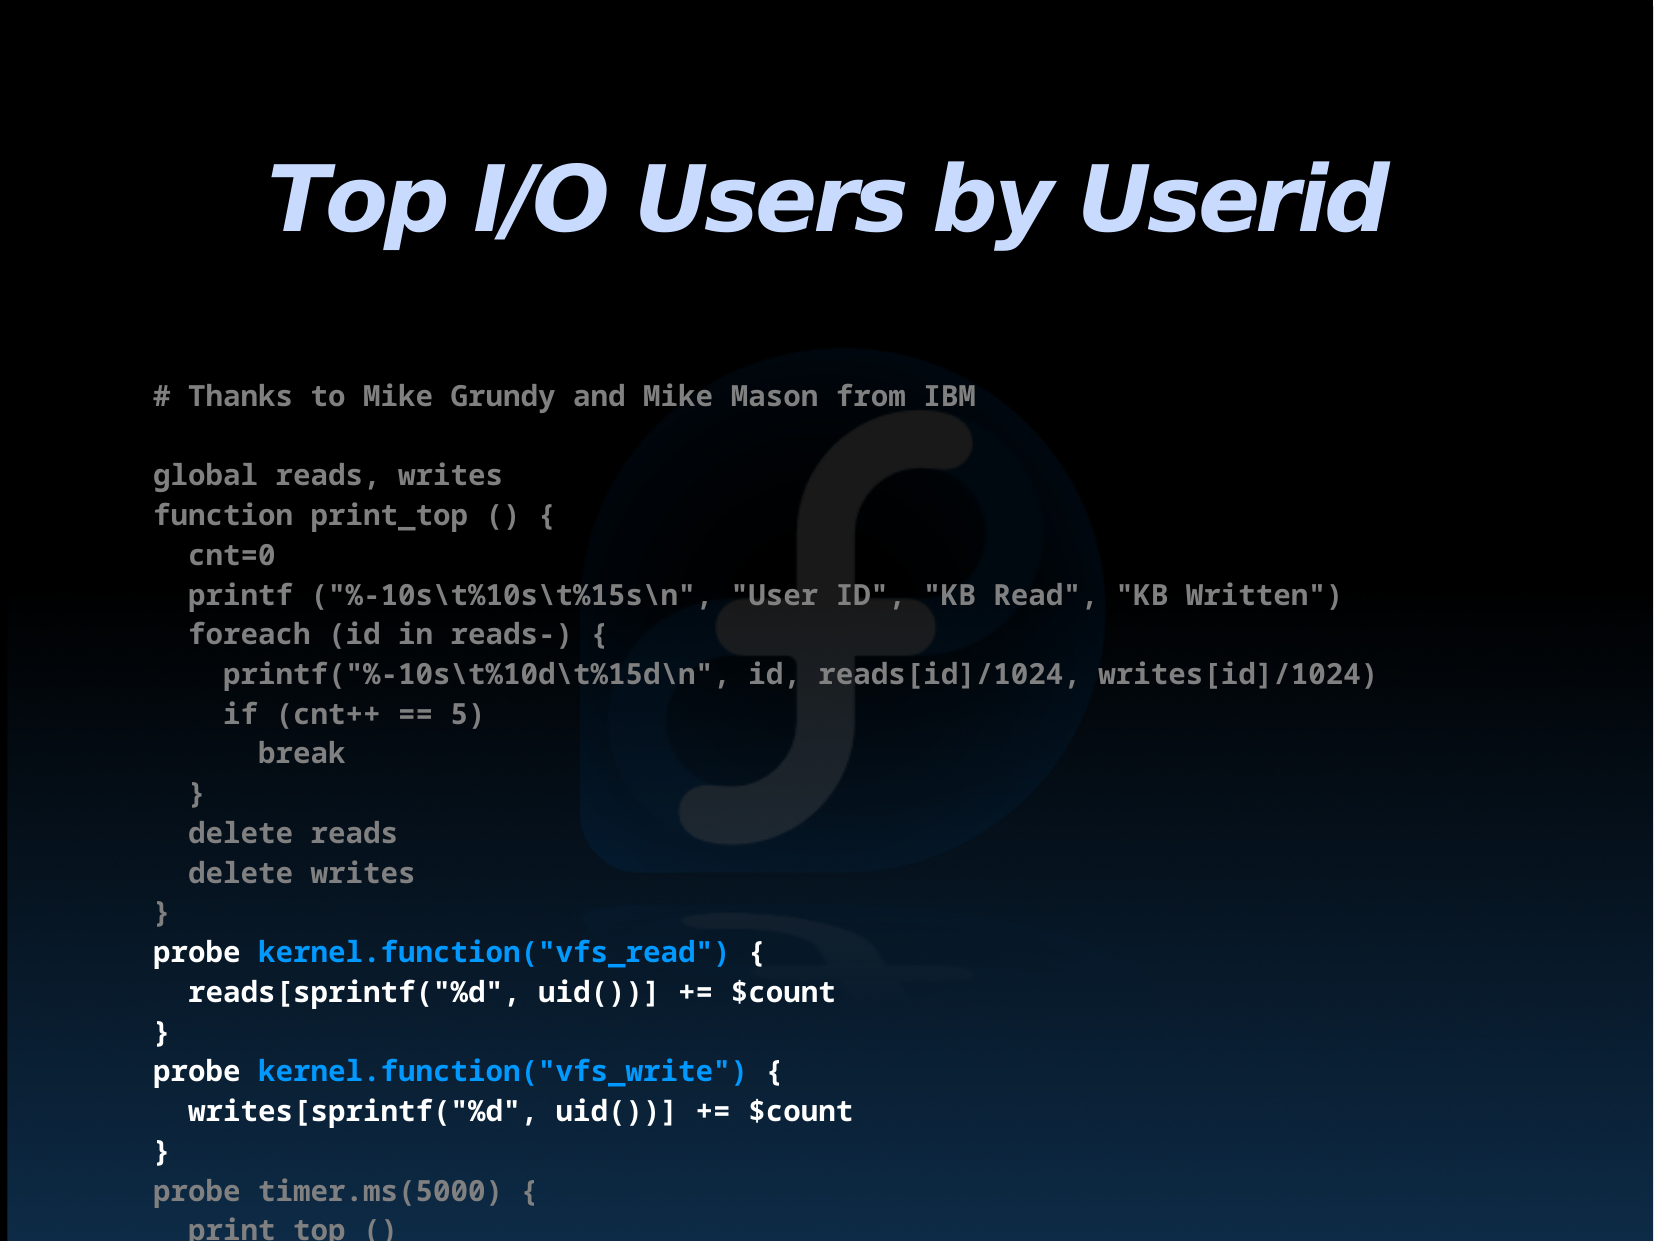

# Top I/O Users by Userid
# Thanks to Mike Grundy and Mike Mason from IBM global reads, writes function print_top () { cnt=0 printf ("%-10s\t%10s\t%15s\n", "User ID", "KB Read", "KB Written") foreach (id in reads-) { printf("%-10s\t%10d\t%15d\n", id, reads[id]/1024, writes[id]/1024) if (cnt++ == 5) break } delete reads delete writes } probe kernel.function("vfs_read") { reads[sprintf("%d", uid())] += $count } probe kernel.function("vfs_write") { writes[sprintf("%d", uid())] += $count } probe timer.ms(5000) { print_top () }